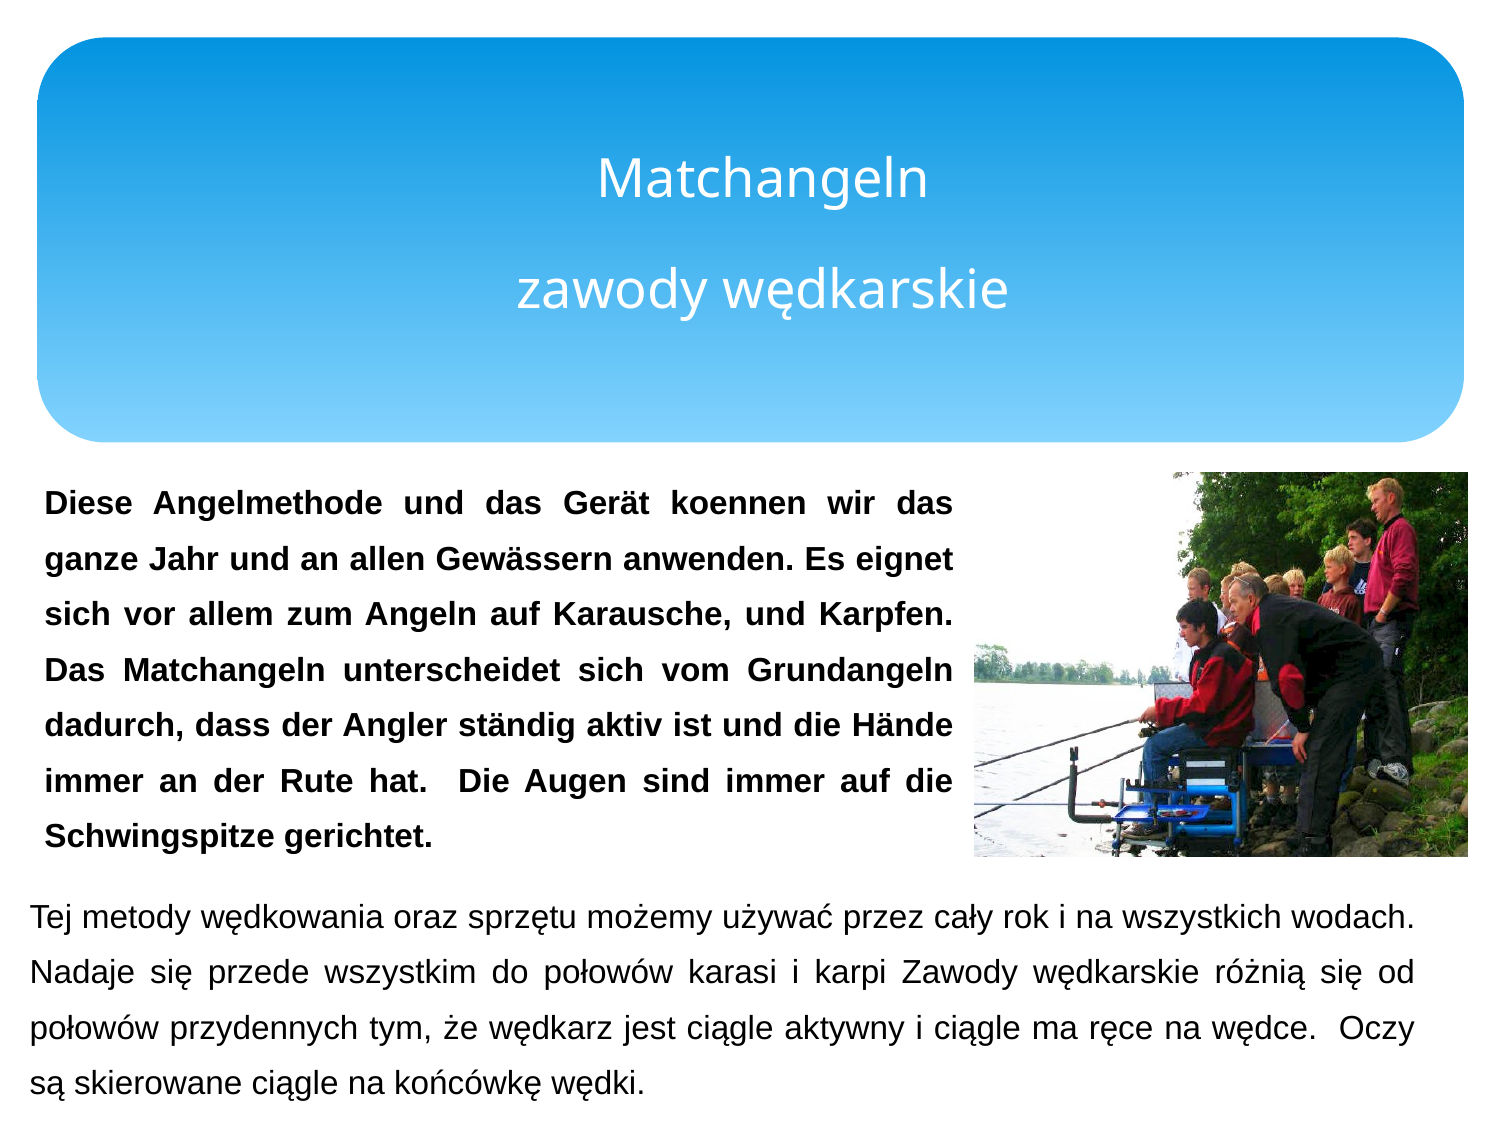

# Matchangeln zawody wędkarskie
Diese Angelmethode und das Gerät koennen wir das ganze Jahr und an allen Gewässern anwenden. Es eignet sich vor allem zum Angeln auf Karausche, und Karpfen. Das Matchangeln unterscheidet sich vom Grundangeln dadurch, dass der Angler ständig aktiv ist und die Hände immer an der Rute hat. Die Augen sind immer auf die Schwingspitze gerichtet.
Tej metody wędkowania oraz sprzętu możemy używać przez cały rok i na wszystkich wodach. Nadaje się przede wszystkim do połowów karasi i karpi Zawody wędkarskie różnią się od połowów przydennych tym, że wędkarz jest ciągle aktywny i ciągle ma ręce na wędce. Oczy są skierowane ciągle na końcówkę wędki.